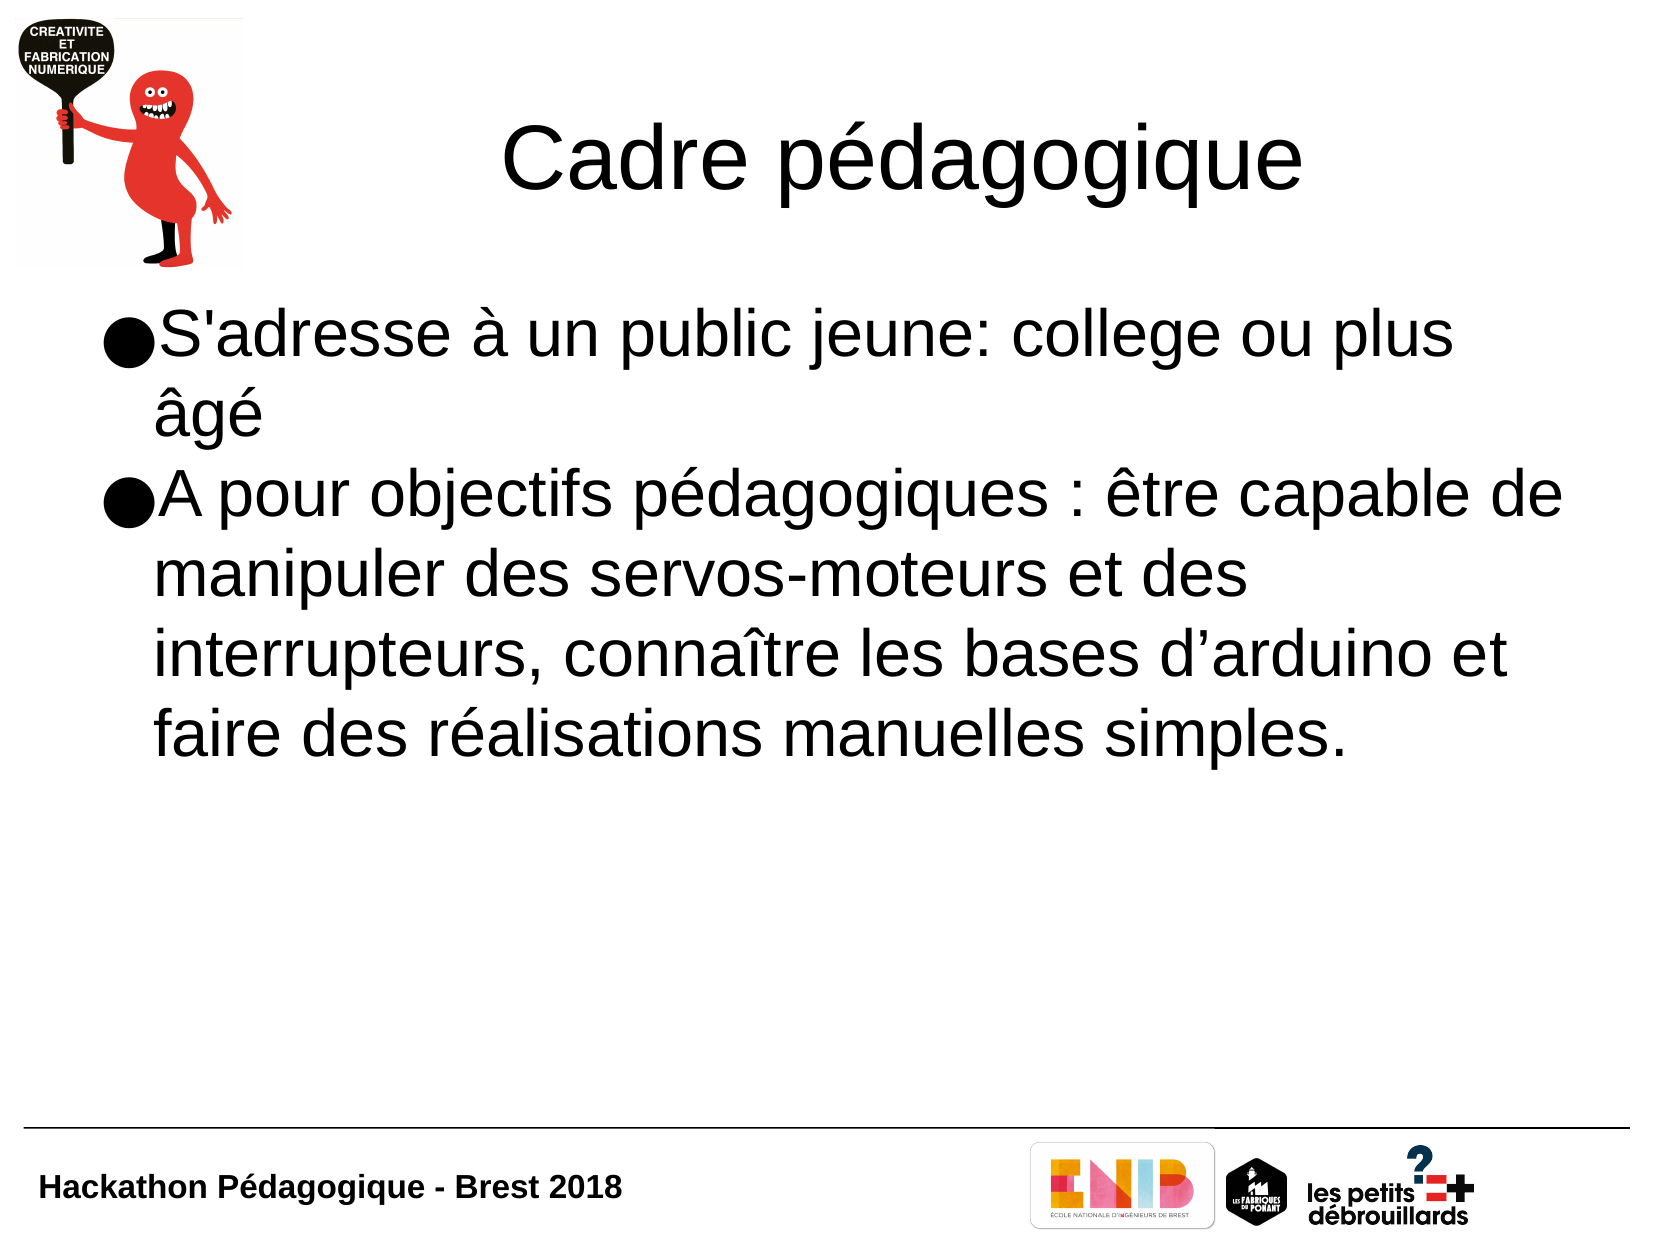

Cadre pédagogique
S'adresse à un public jeune: college ou plus âgé
A pour objectifs pédagogiques : être capable de manipuler des servos-moteurs et des interrupteurs, connaître les bases d’arduino et faire des réalisations manuelles simples.
Hackathon Pédagogique - Brest 2018